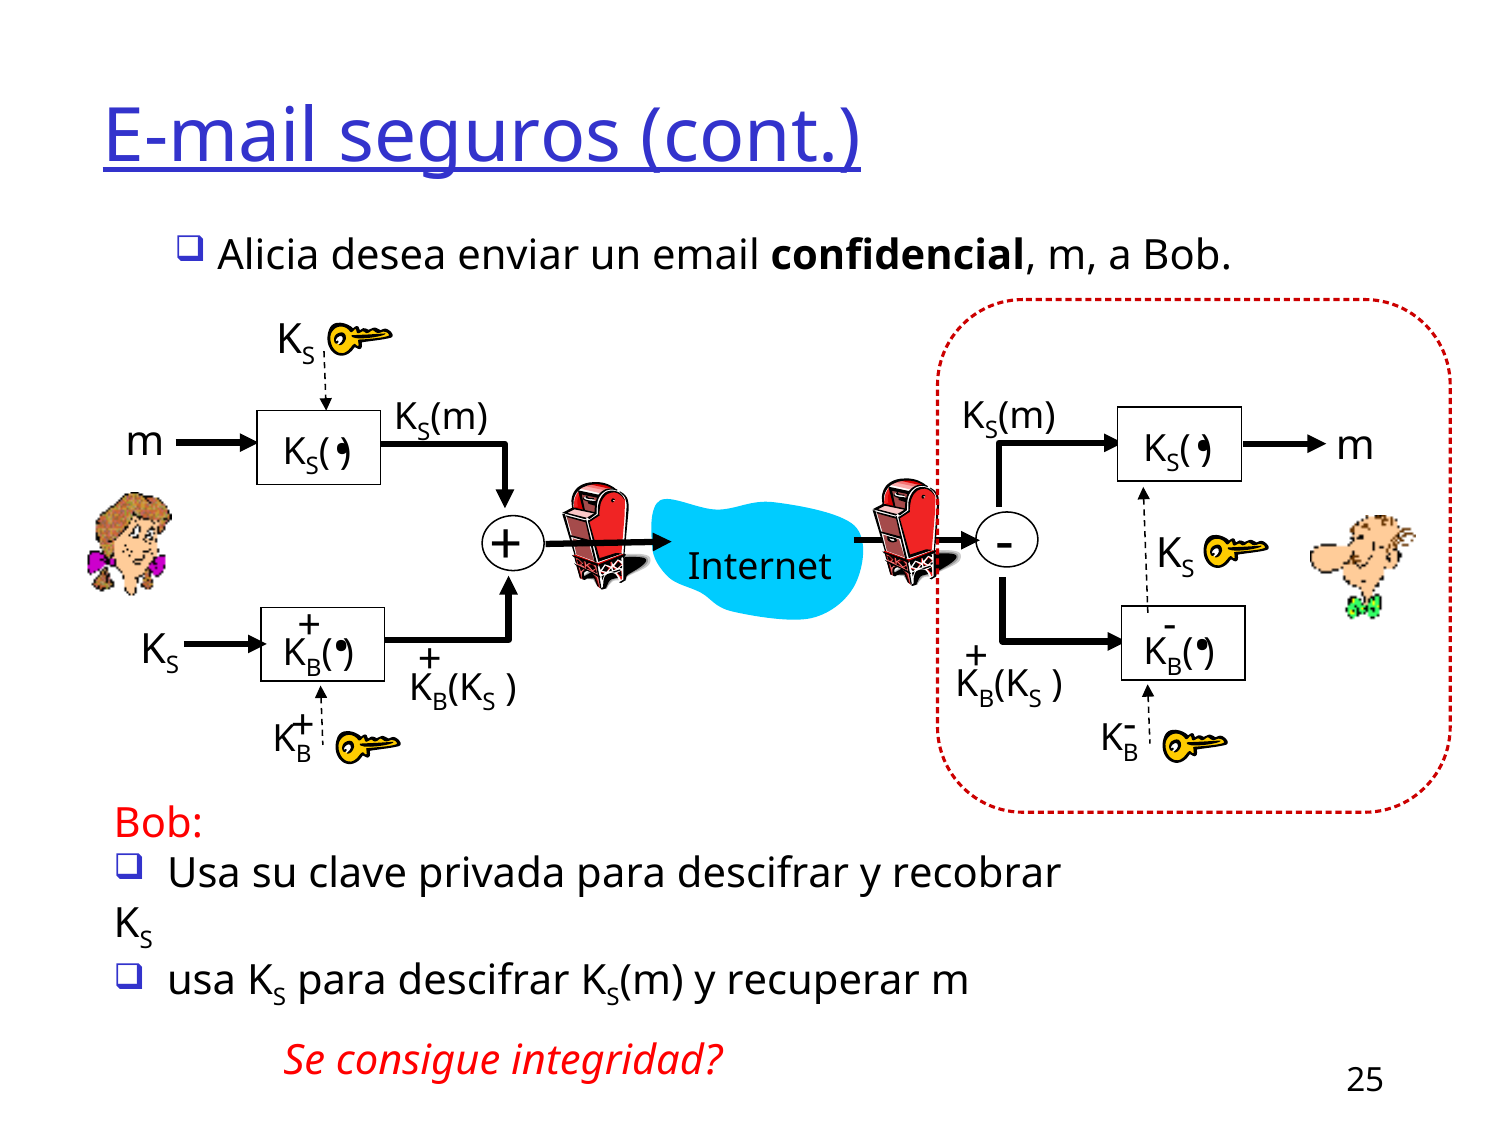

# E-mail seguros (cont.)
 Alicia desea enviar un email confidencial, m, a Bob.
KS
.
KS( )
.
KS( )
KS(m)
KS(m)
m
m
-
+
KS
Internet
.
-
KB( )
.
+
KB( )
KS
+
KB(KS )
+
KB(KS )
-
KB
+
KB
Bob:
 Usa su clave privada para descifrar y recobrar KS
 usa KS para descifrar KS(m) y recuperar m
Se consigue integridad?
25